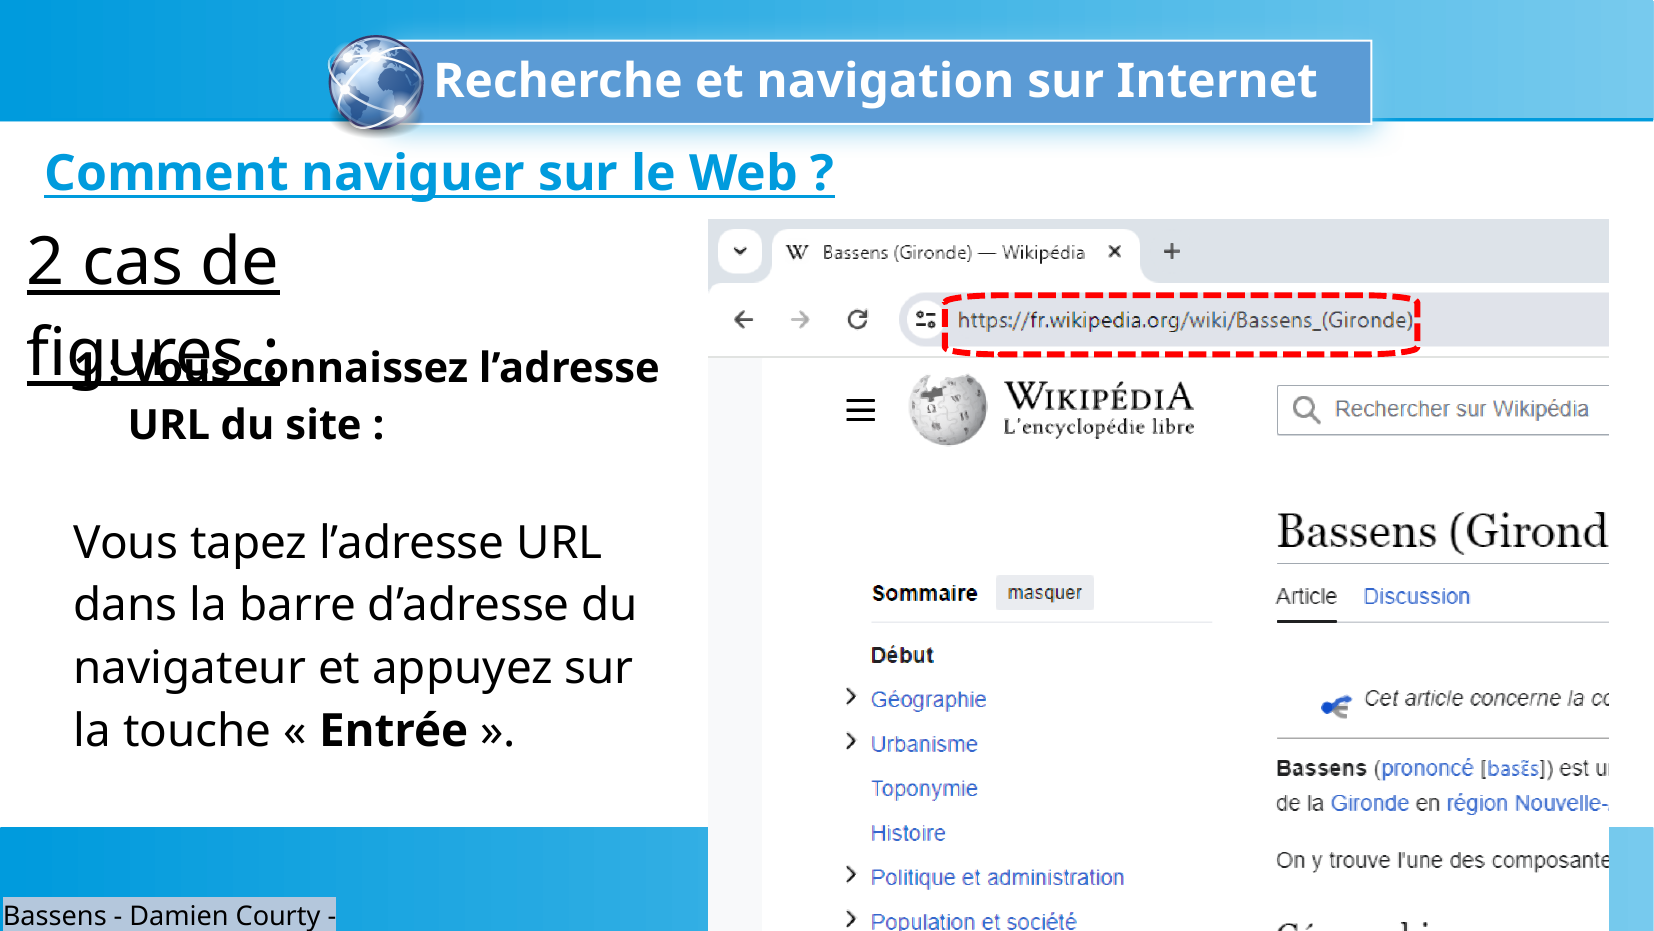

Recherche et navigation sur Internet
Comment naviguer sur le Web ?
2 cas de figures :
1 : Vous connaissez l’adresse URL du site :
Vous tapez l’adresse URL dans la barre d’adresse du navigateur et appuyez sur la touche « Entrée ».
Bassens - Damien Courty - 2024